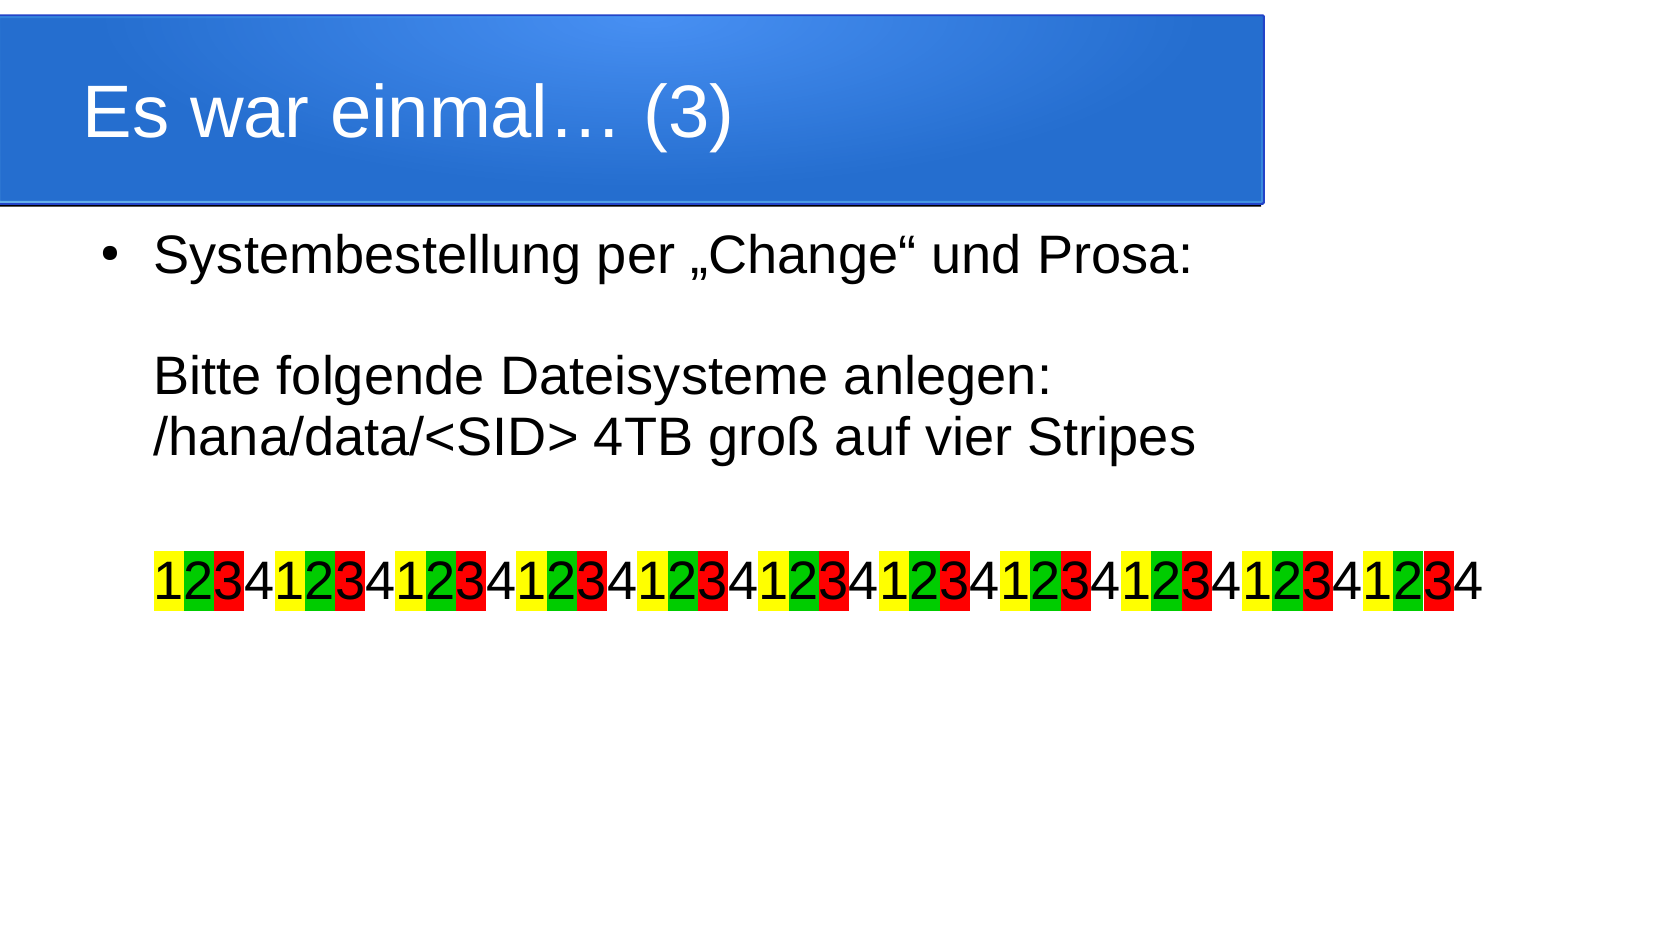

# Es war einmal… (3)
Systembestellung per „Change“ und Prosa:
Bitte folgende Dateisysteme anlegen:
/hana/data/<SID> 4TB groß auf vier Stripes
12341234123412341234123412341234123412341234